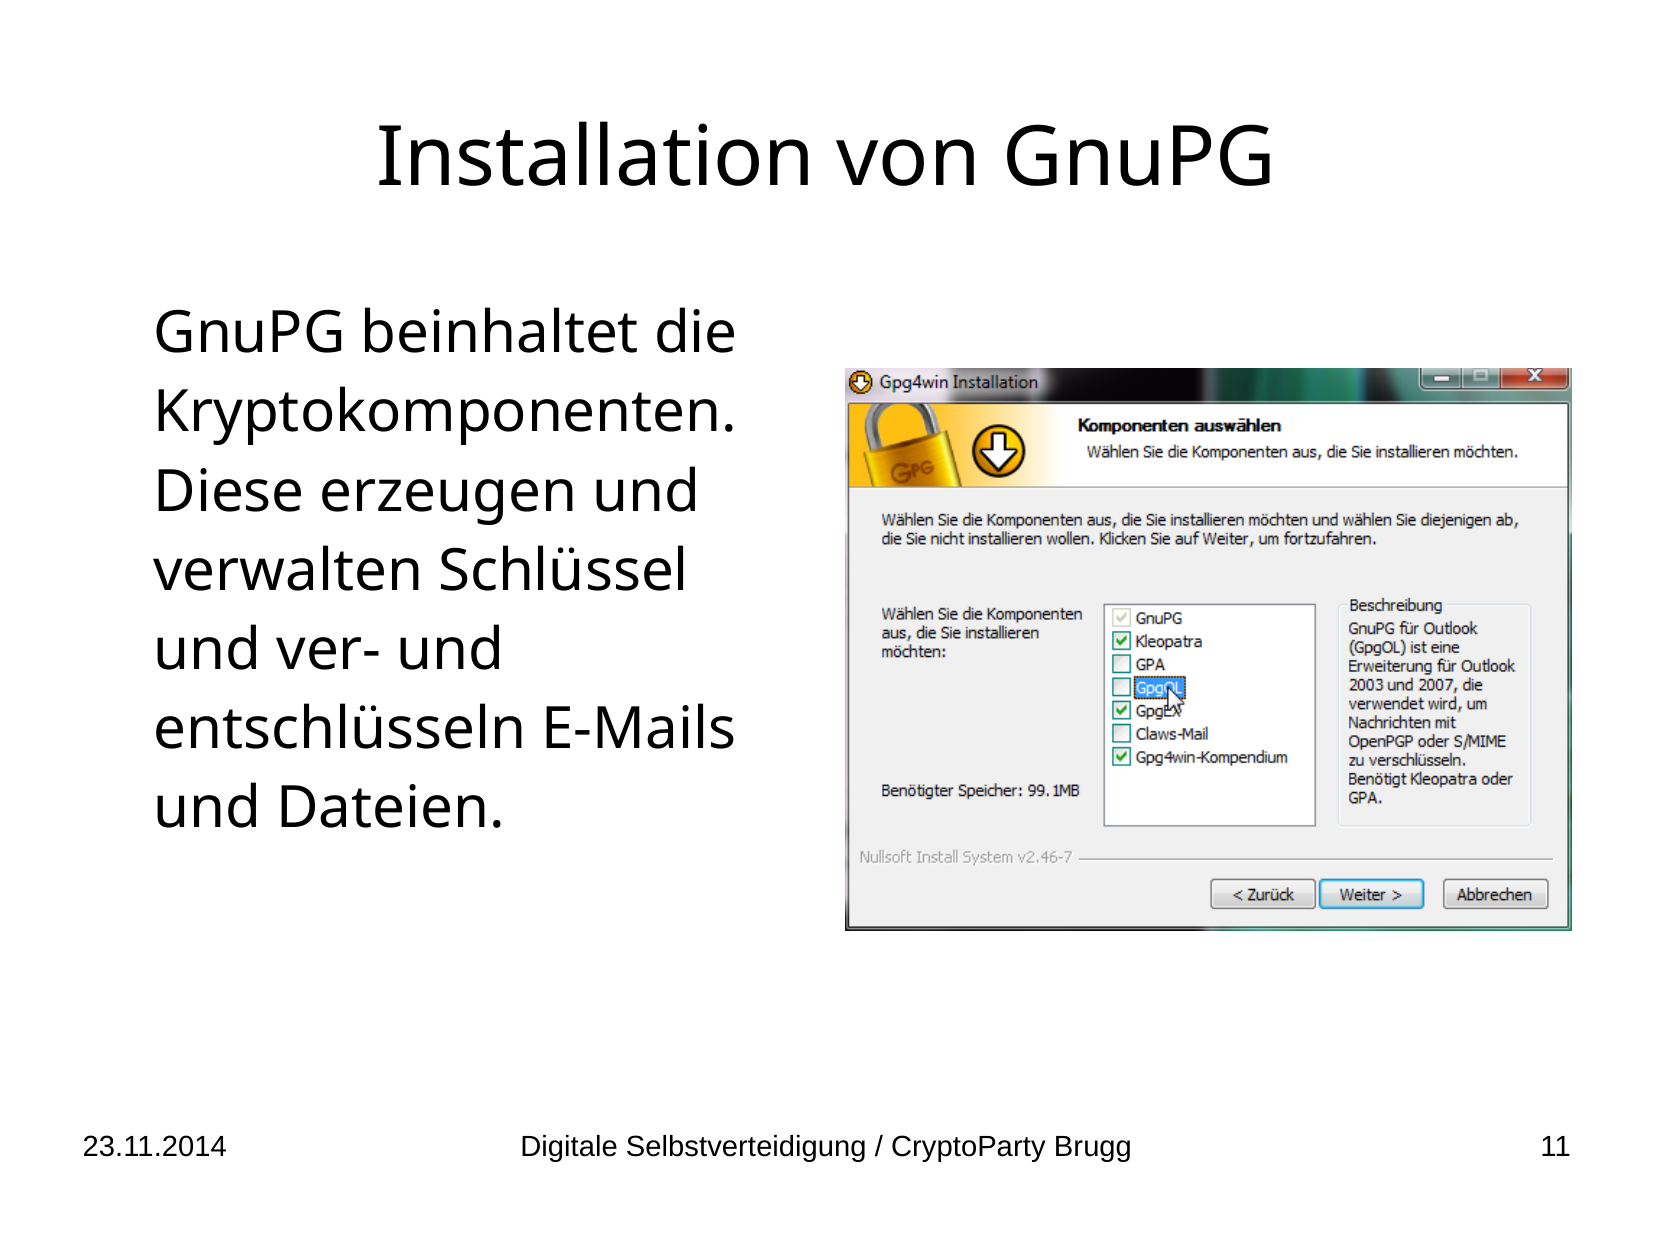

# Installation von GnuPG
GnuPG beinhaltet die Kryptokomponenten. Diese erzeugen und verwalten Schlüssel und ver- und entschlüsseln E-Mails und Dateien.
23.11.2014
Digitale Selbstverteidigung / CryptoParty Brugg
11